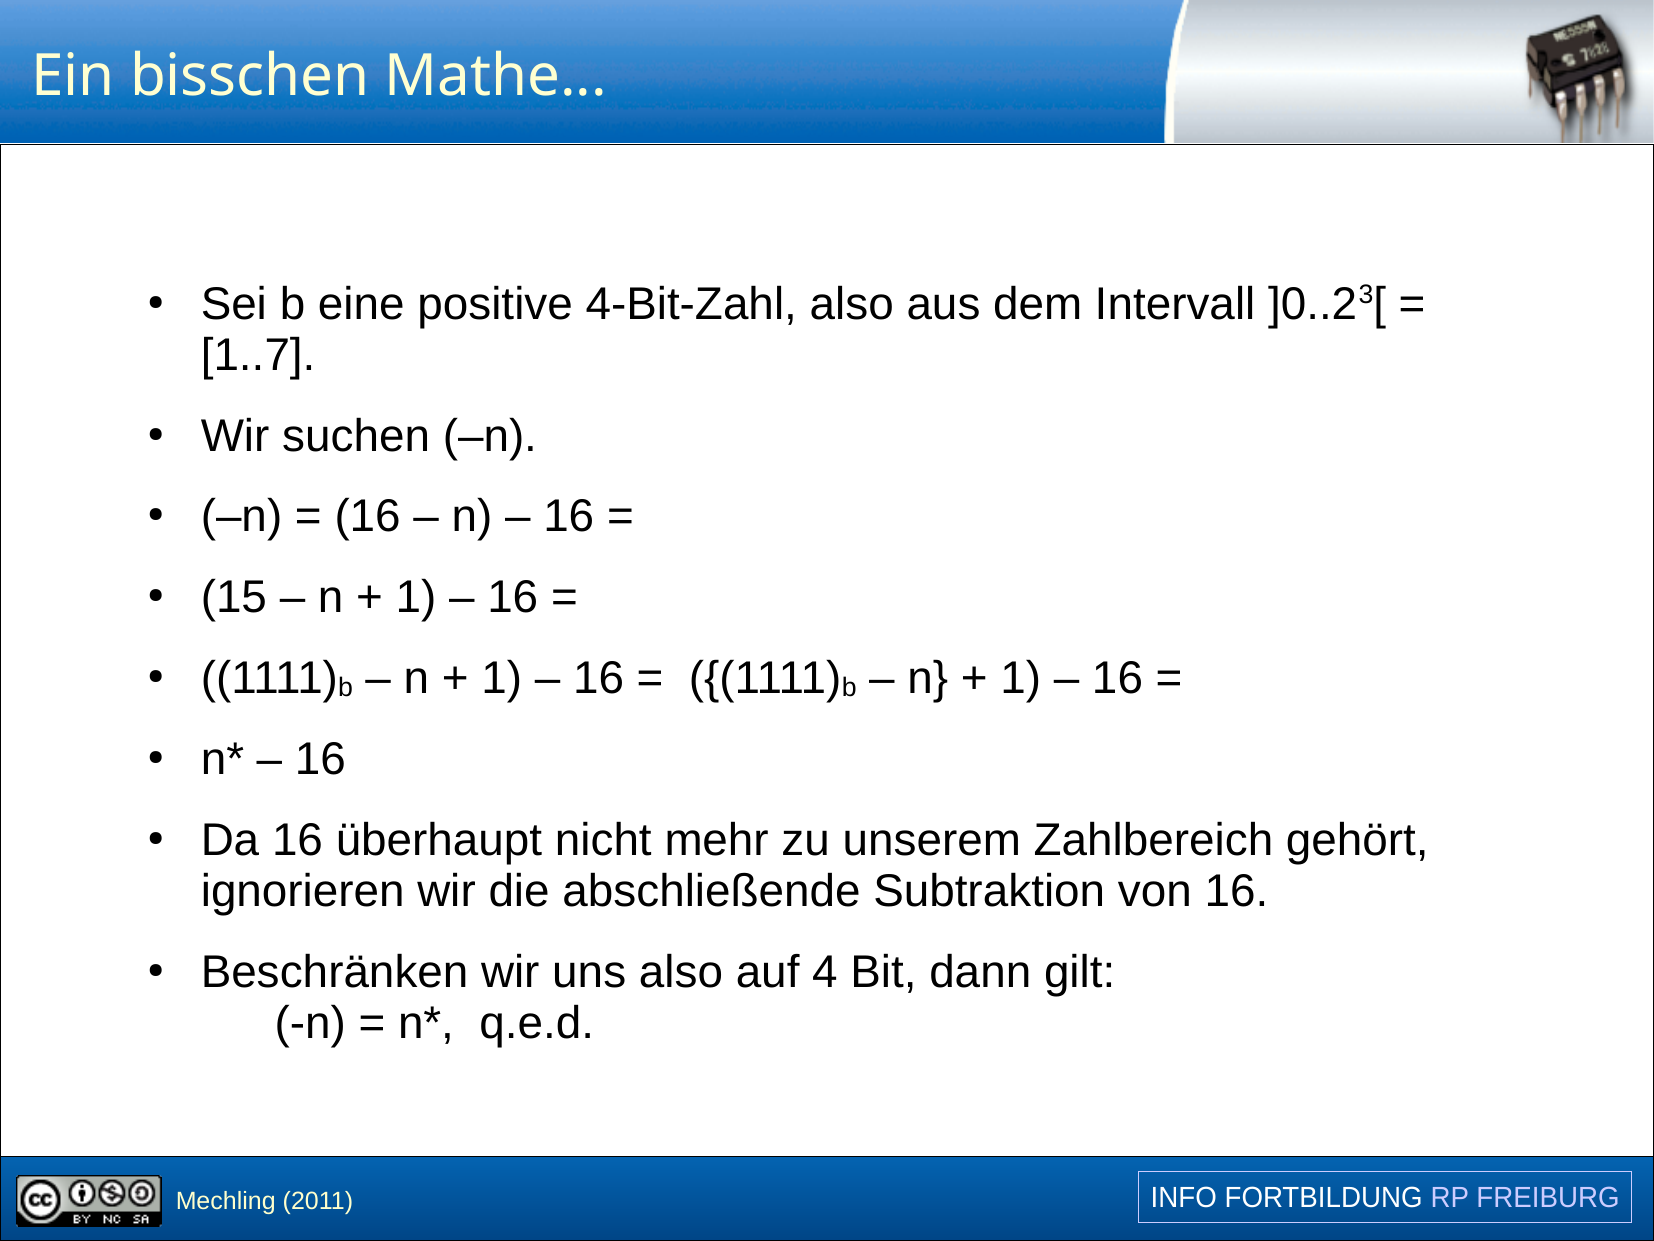

# Ein bisschen Mathe...
Sei b eine positive 4-Bit-Zahl, also aus dem Intervall ]0..23[ = [1..7].
Wir suchen (–n).
(–n) = (16 – n) – 16 =
(15 – n + 1) – 16 =
((1111)b – n + 1) – 16 = ({(1111)b – n} + 1) – 16 =
n* – 16
Da 16 überhaupt nicht mehr zu unserem Zahlbereich gehört, ignorieren wir die abschließende Subtraktion von 16.
Beschränken wir uns also auf 4 Bit, dann gilt:
	(-n) = n*, q.e.d.